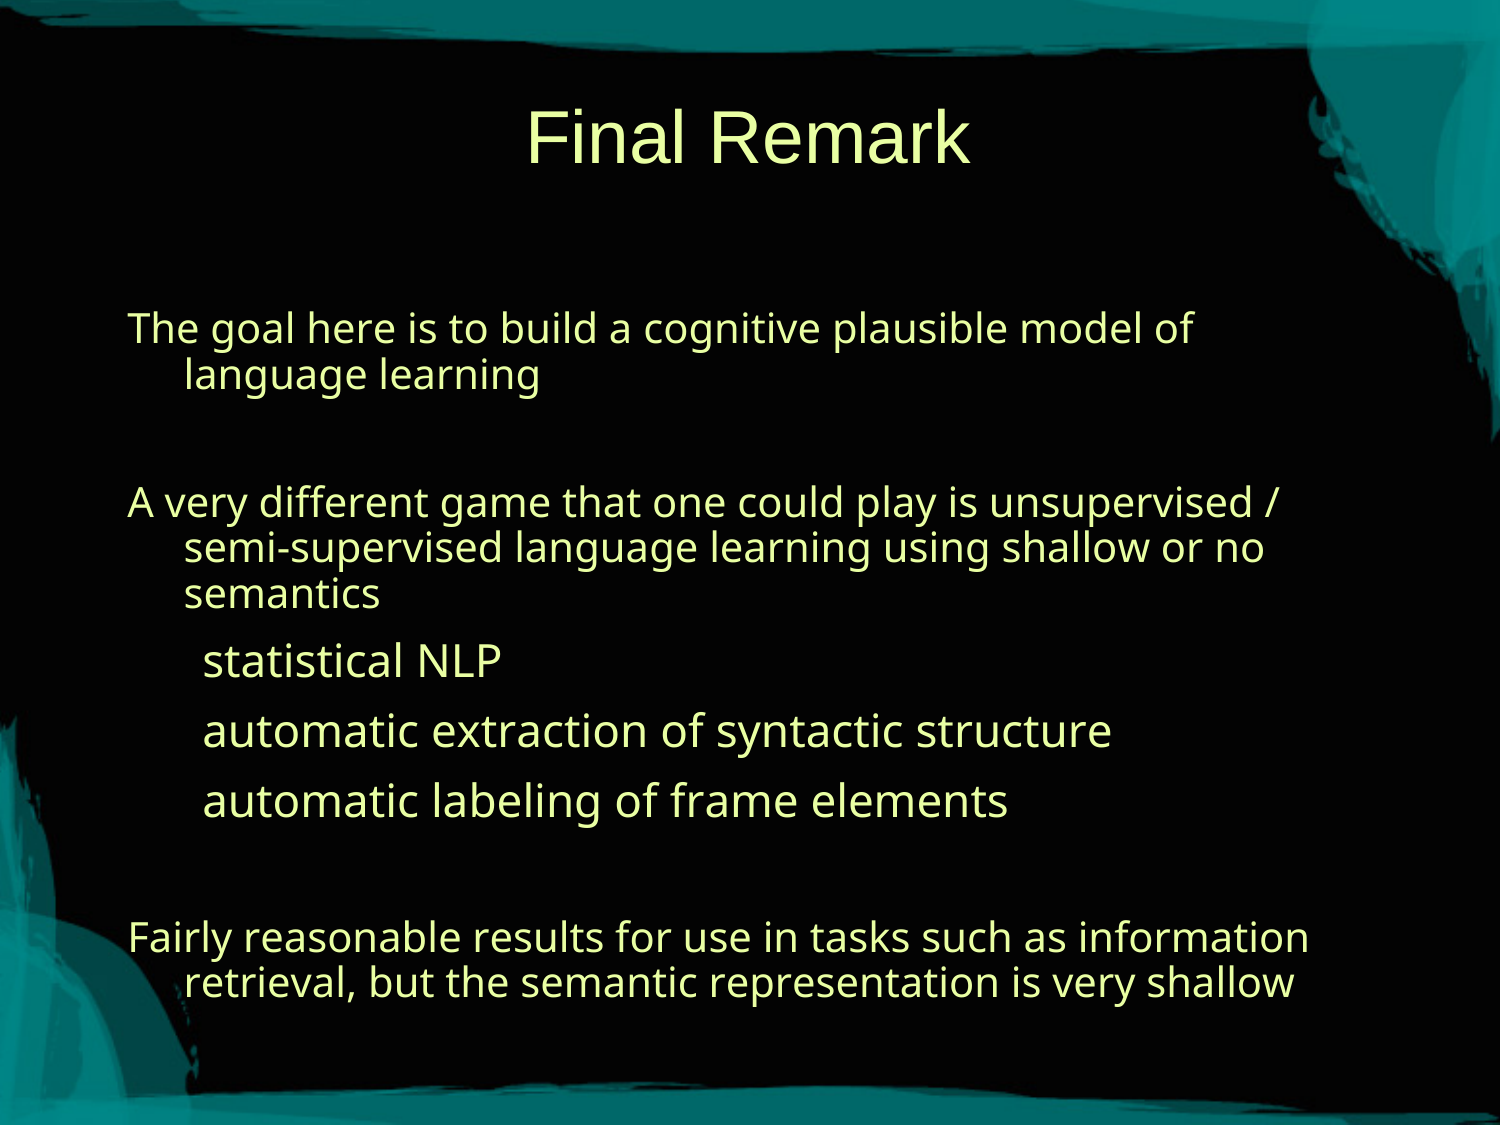

# Final Remark
The goal here is to build a cognitive plausible model of language learning
A very different game that one could play is unsupervised / semi-supervised language learning using shallow or no semantics
statistical NLP
automatic extraction of syntactic structure
automatic labeling of frame elements
Fairly reasonable results for use in tasks such as information retrieval, but the semantic representation is very shallow